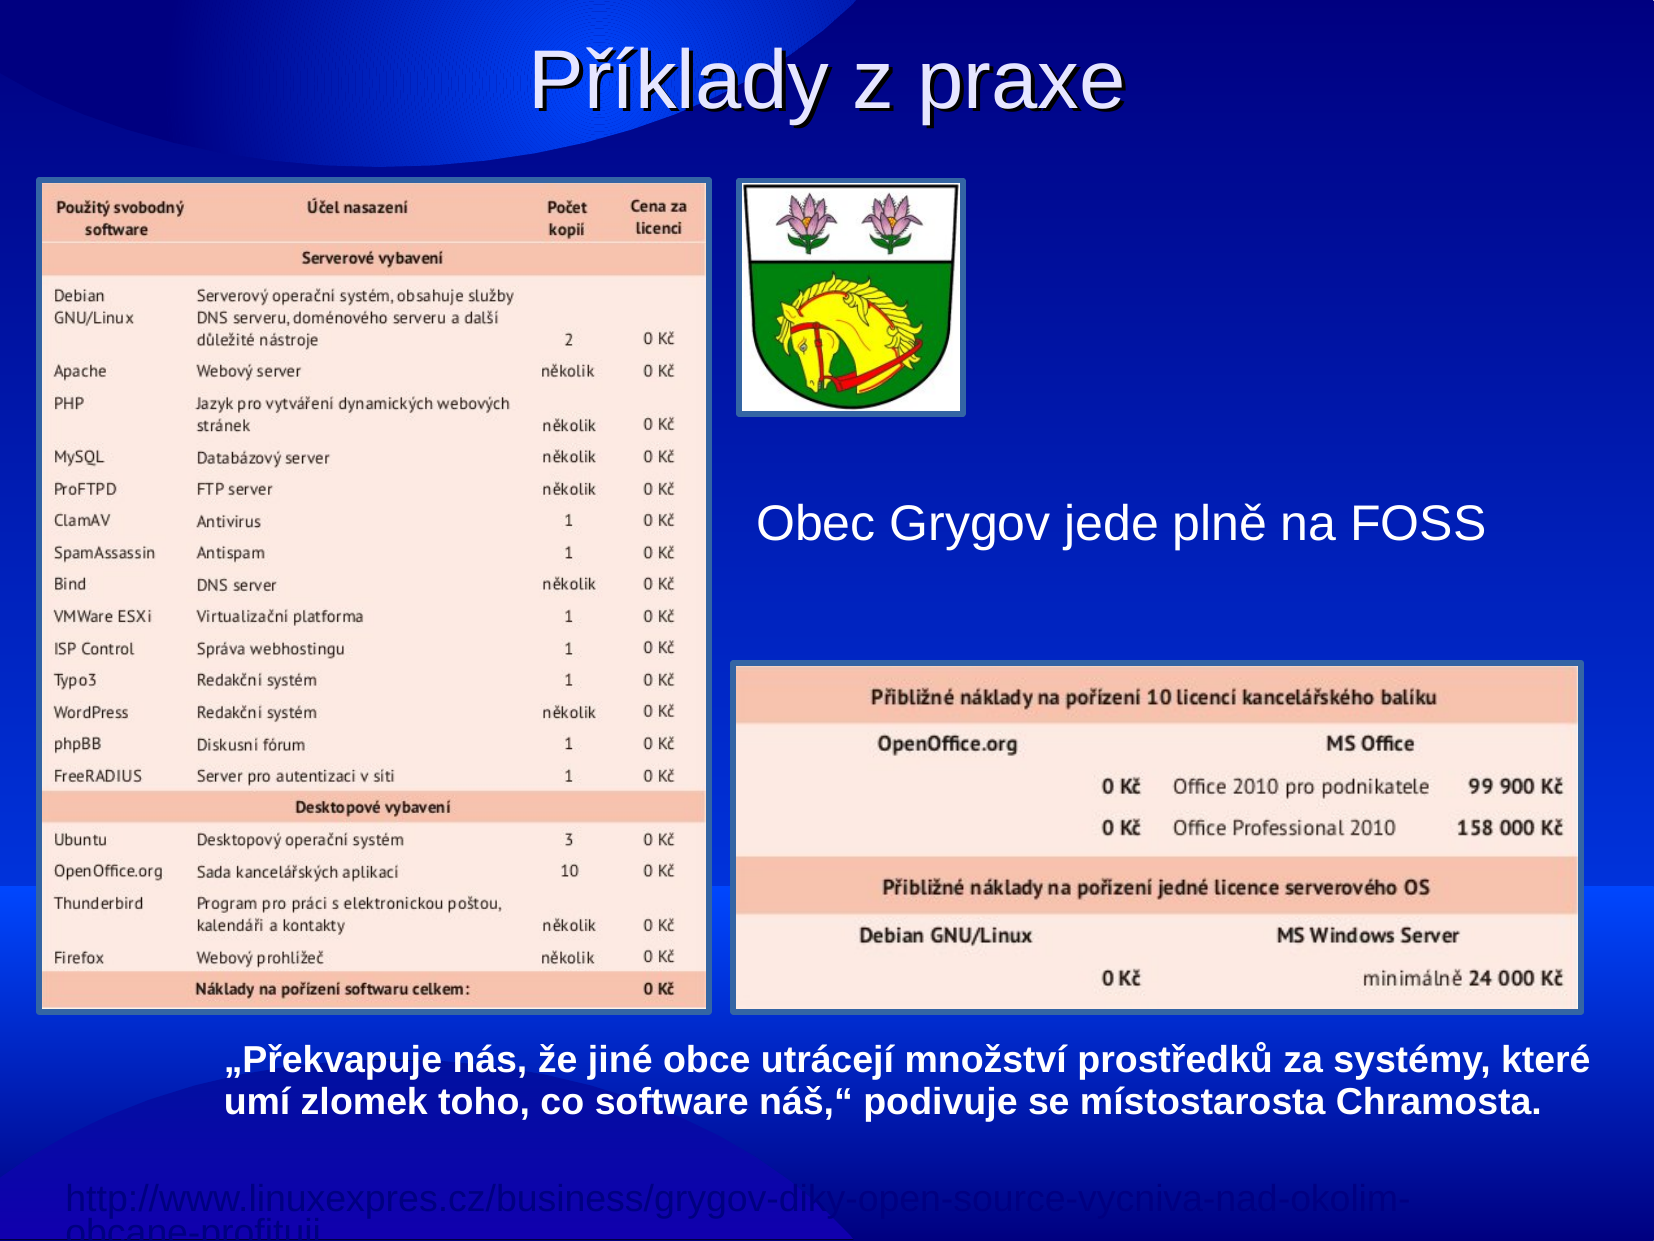

# Příklady z praxe
Obec Grygov jede plně na FOSS
„Překvapuje nás, že jiné obce utrácejí množství prostředků za systémy, které umí zlomek toho, co software náš,“ podivuje se místostarosta Chramosta.
http://www.linuxexpres.cz/business/grygov-diky-open-source-vycniva-nad-okolim-obcane-profituji